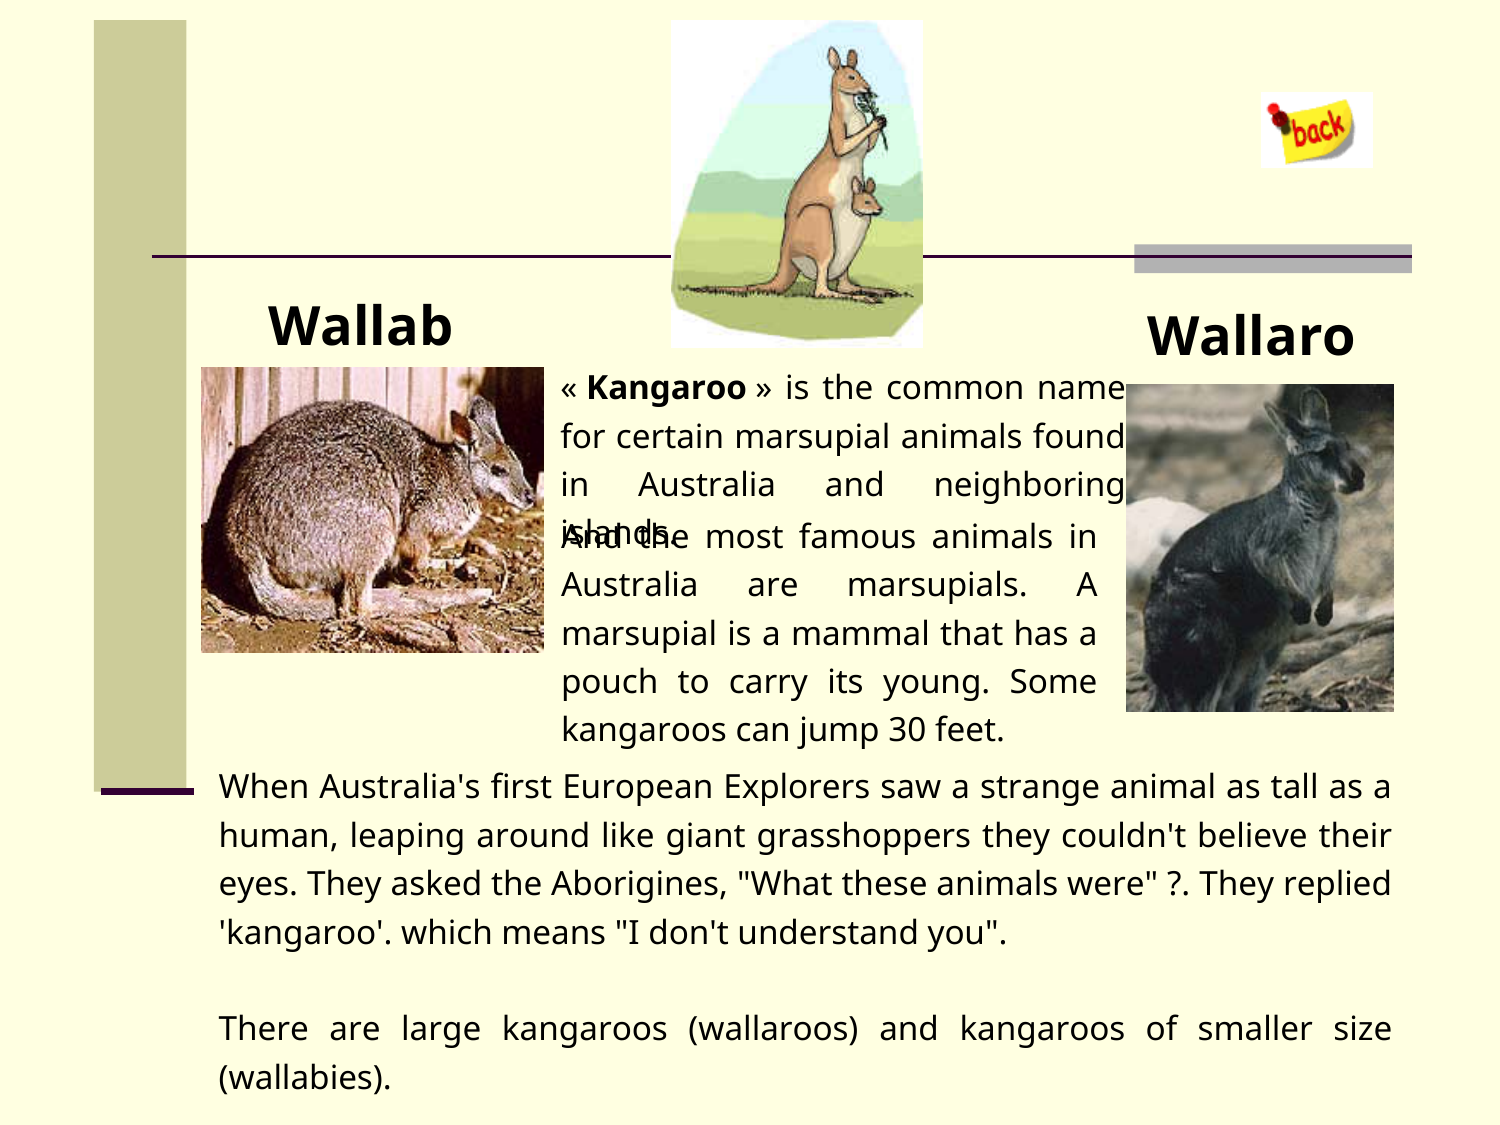

Wallaby
Wallaroo
« Kangaroo » is the common name for certain marsupial animals found in Australia and neighboring islands.
And the most famous animals in Australia are marsupials. A marsupial is a mammal that has a pouch to carry its young. Some kangaroos can jump 30 feet.
When Australia's first European Explorers saw a strange animal as tall as a human, leaping around like giant grasshoppers they couldn't believe their eyes. They asked the Aborigines, "What these animals were" ?. They replied 'kangaroo'. which means "I don't understand you".
There are large kangaroos (wallaroos) and kangaroos of smaller size (wallabies).